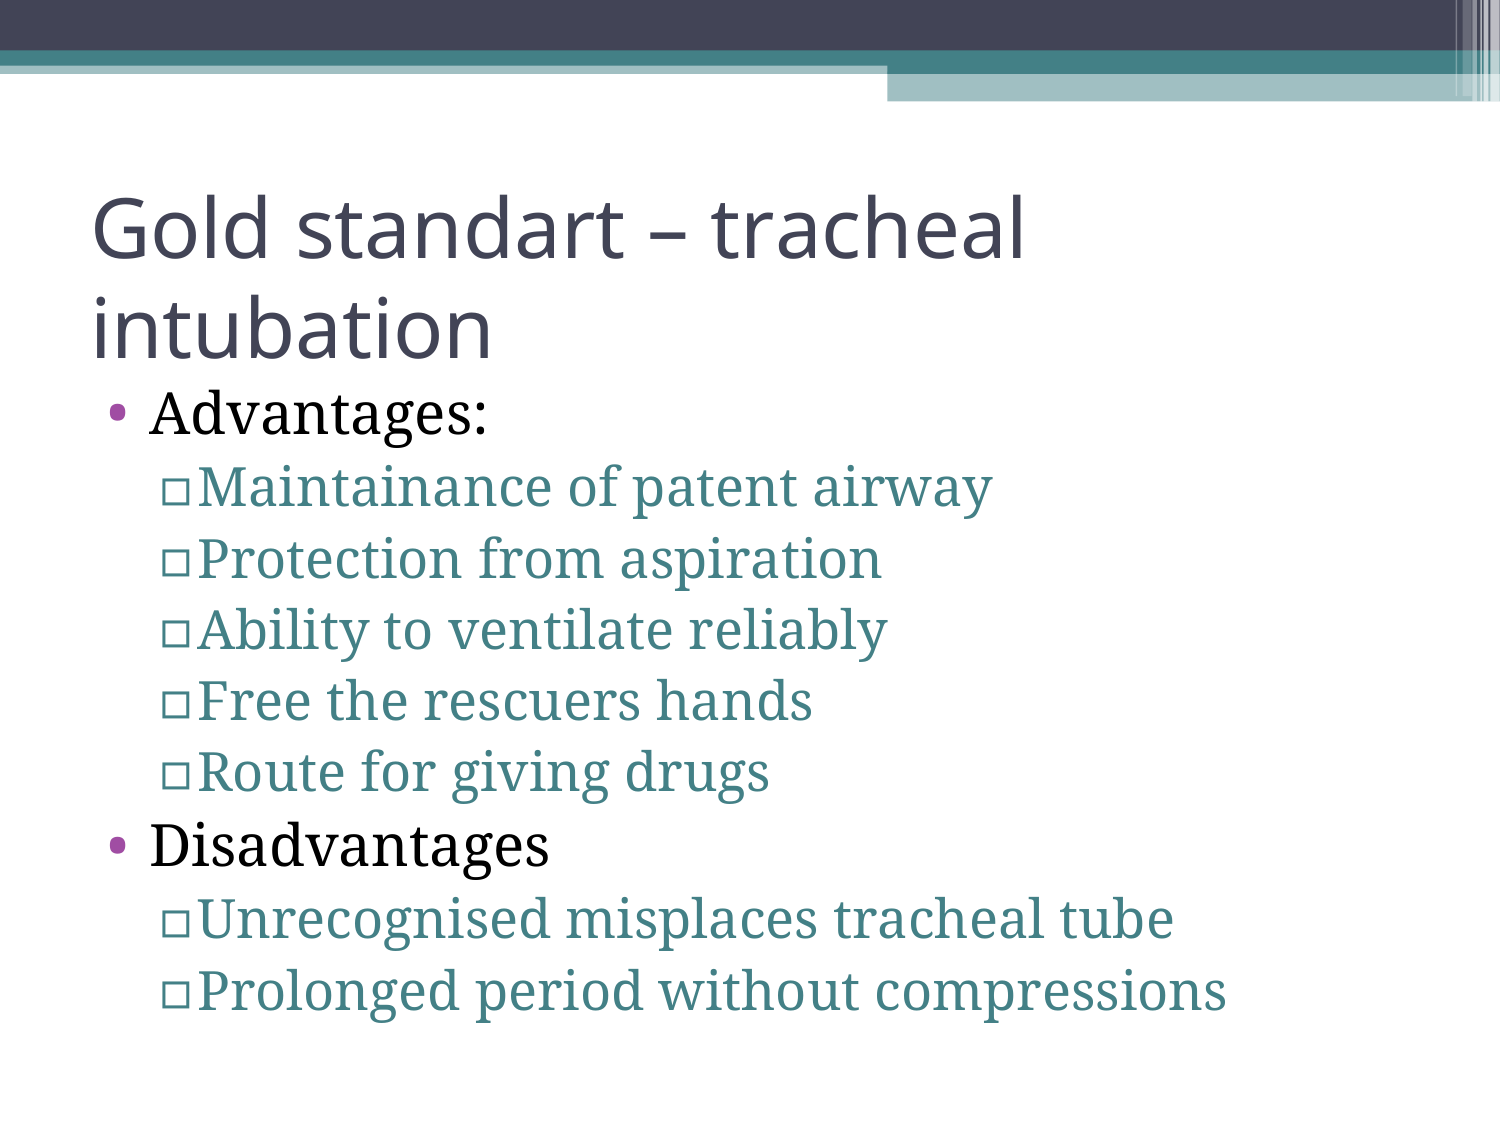

Gold standart – tracheal intubation
Advantages:
Maintainance of patent airway
Protection from aspiration
Ability to ventilate reliably
Free the rescuers hands
Route for giving drugs
Disadvantages
Unrecognised misplaces tracheal tube
Prolonged period without compressions